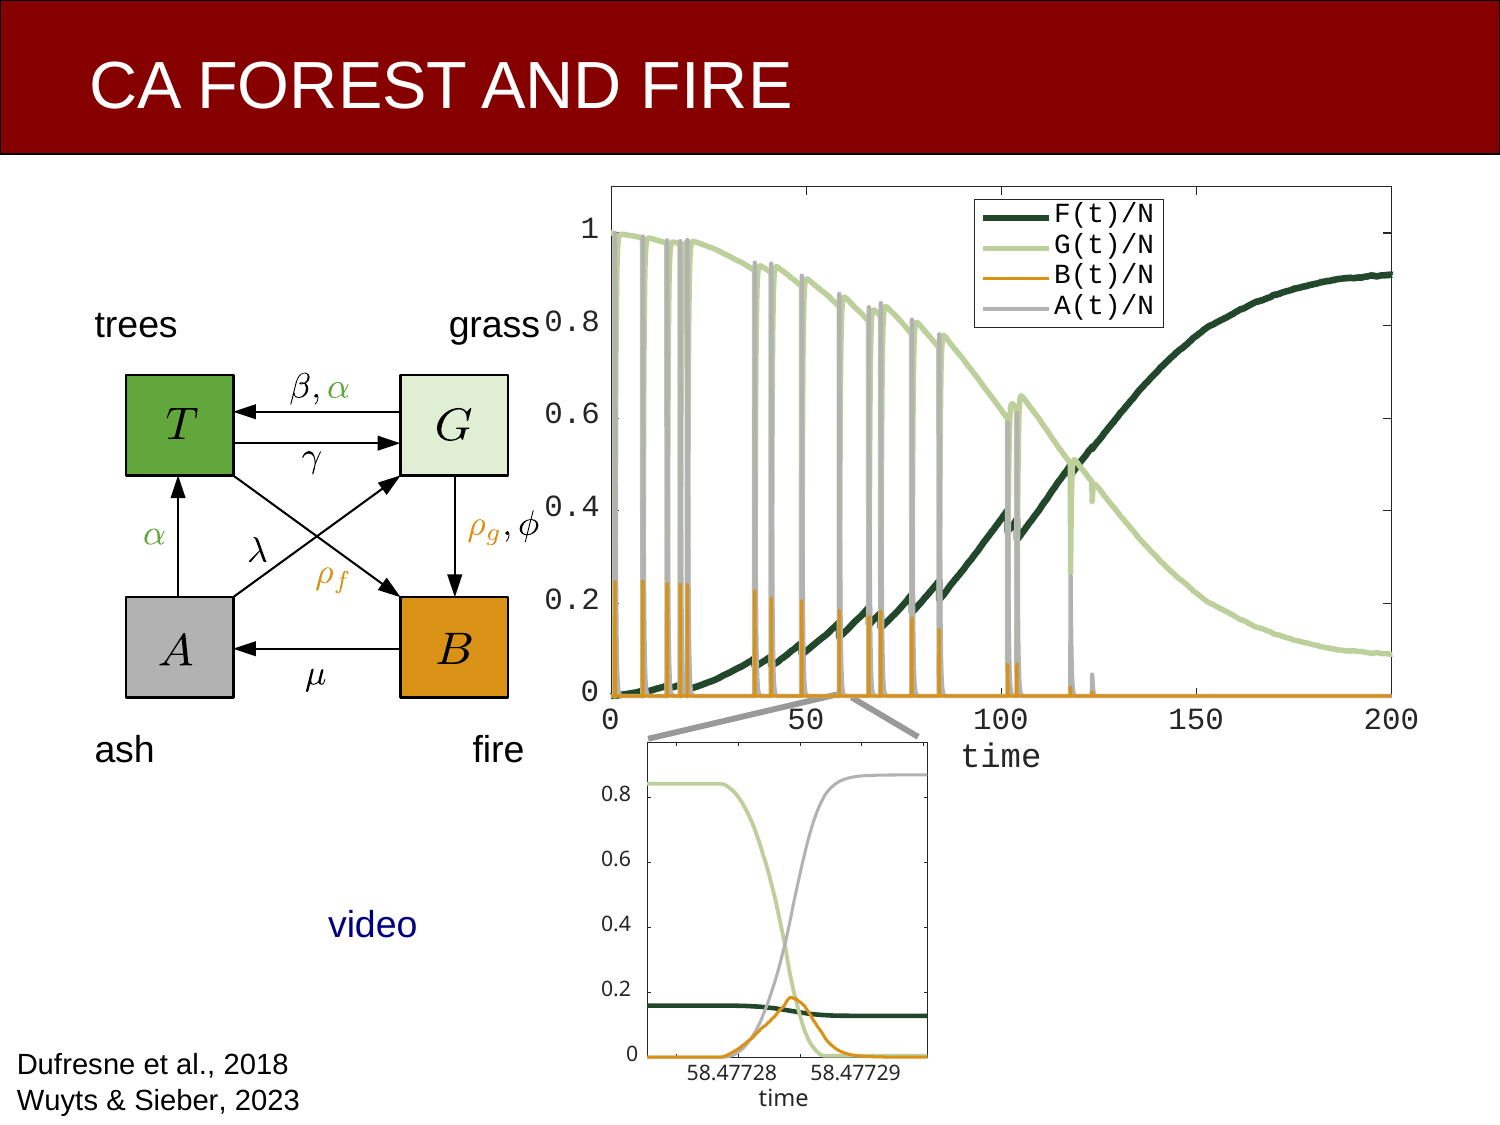

# CA FOREST AND FIRE
trees
grass
ash
fire
video
Dufresne et al., 2018
Wuyts & Sieber, 2023